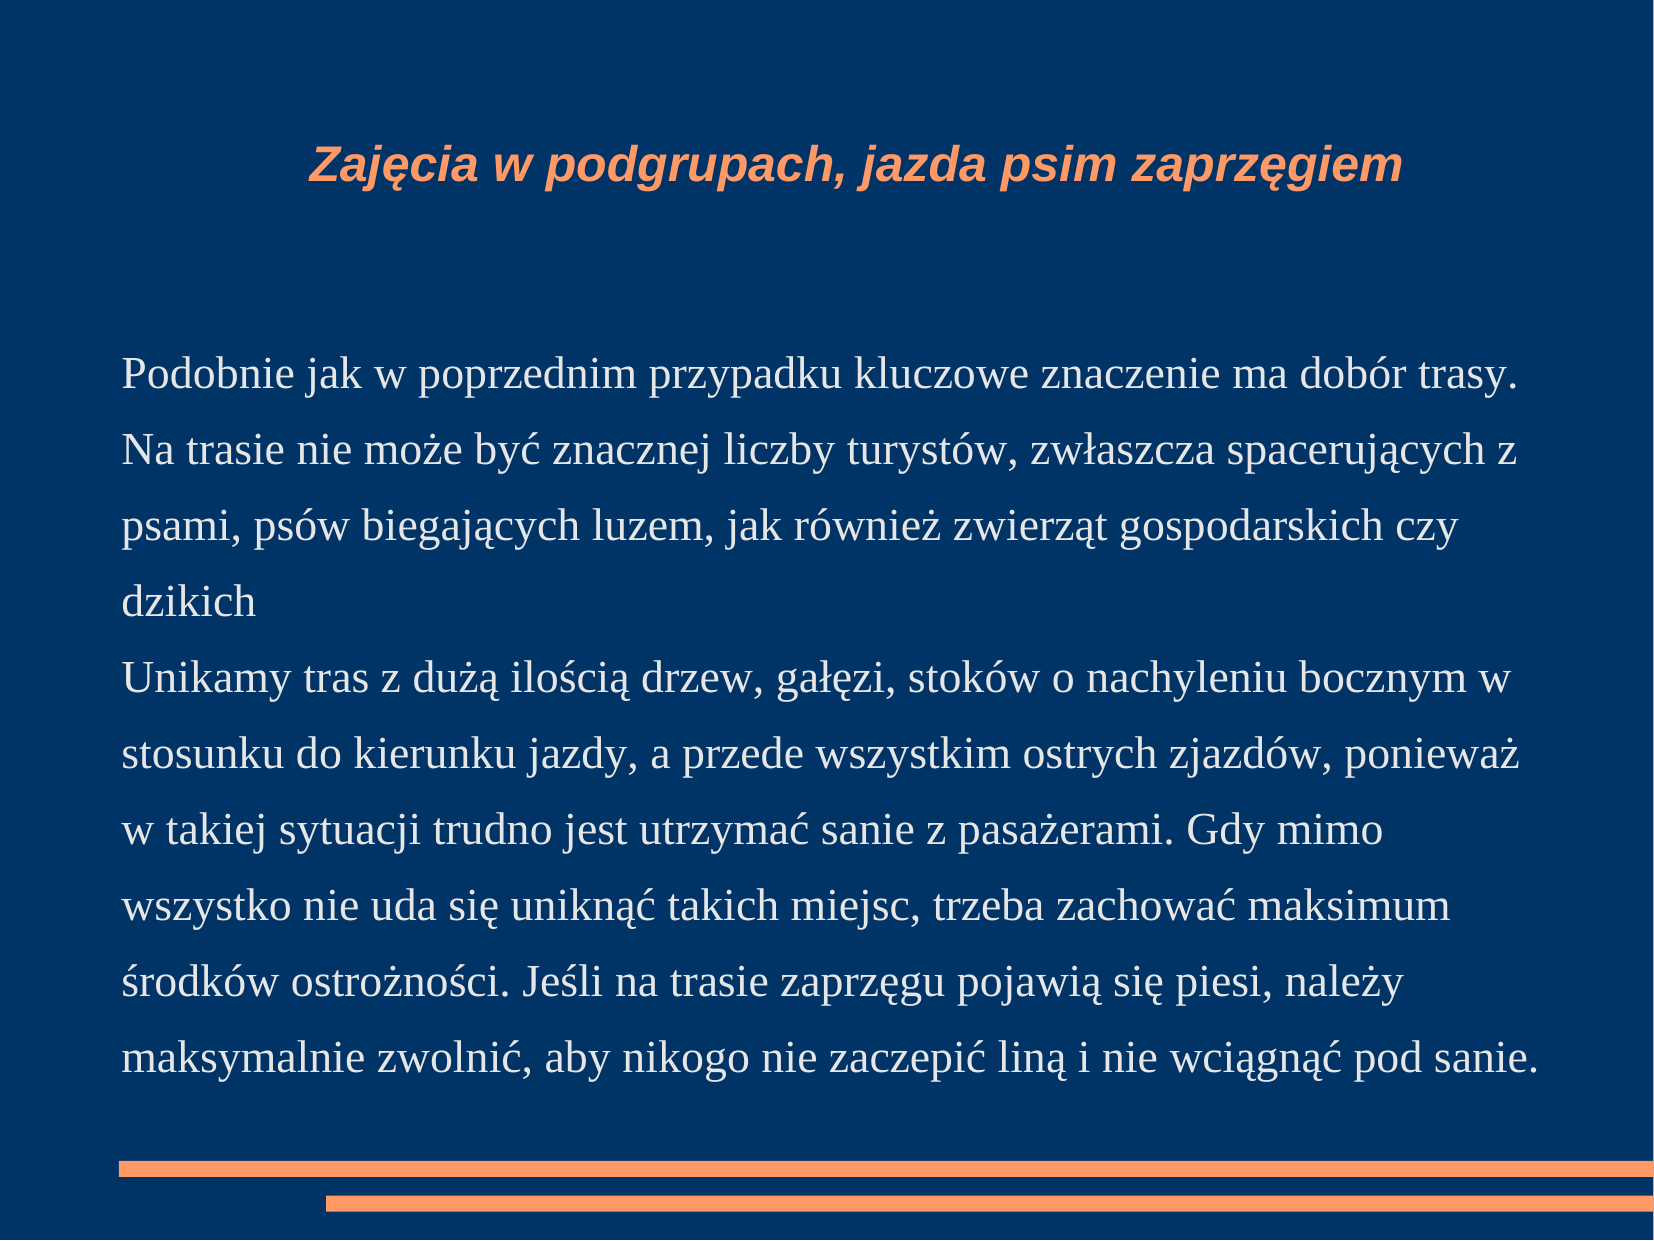

# Zajęcia w podgrupach, jazda psim zaprzęgiem
Podobnie jak w poprzednim przypadku kluczowe znaczenie ma dobór trasy.
Na trasie nie może być znacznej liczby turystów, zwłaszcza spacerujących z psami, psów biegających luzem, jak również zwierząt gospodarskich czy dzikich
Unikamy tras z dużą ilością drzew, gałęzi, stoków o nachyleniu bocznym w stosunku do kierunku jazdy, a przede wszystkim ostrych zjazdów, ponieważ w takiej sytuacji trudno jest utrzymać sanie z pasażerami. Gdy mimo wszystko nie uda się uniknąć takich miejsc, trzeba zachować maksimum środków ostrożności. Jeśli na trasie zaprzęgu pojawią się piesi, należy maksymalnie zwolnić, aby nikogo nie zaczepić liną i nie wciągnąć pod sanie.